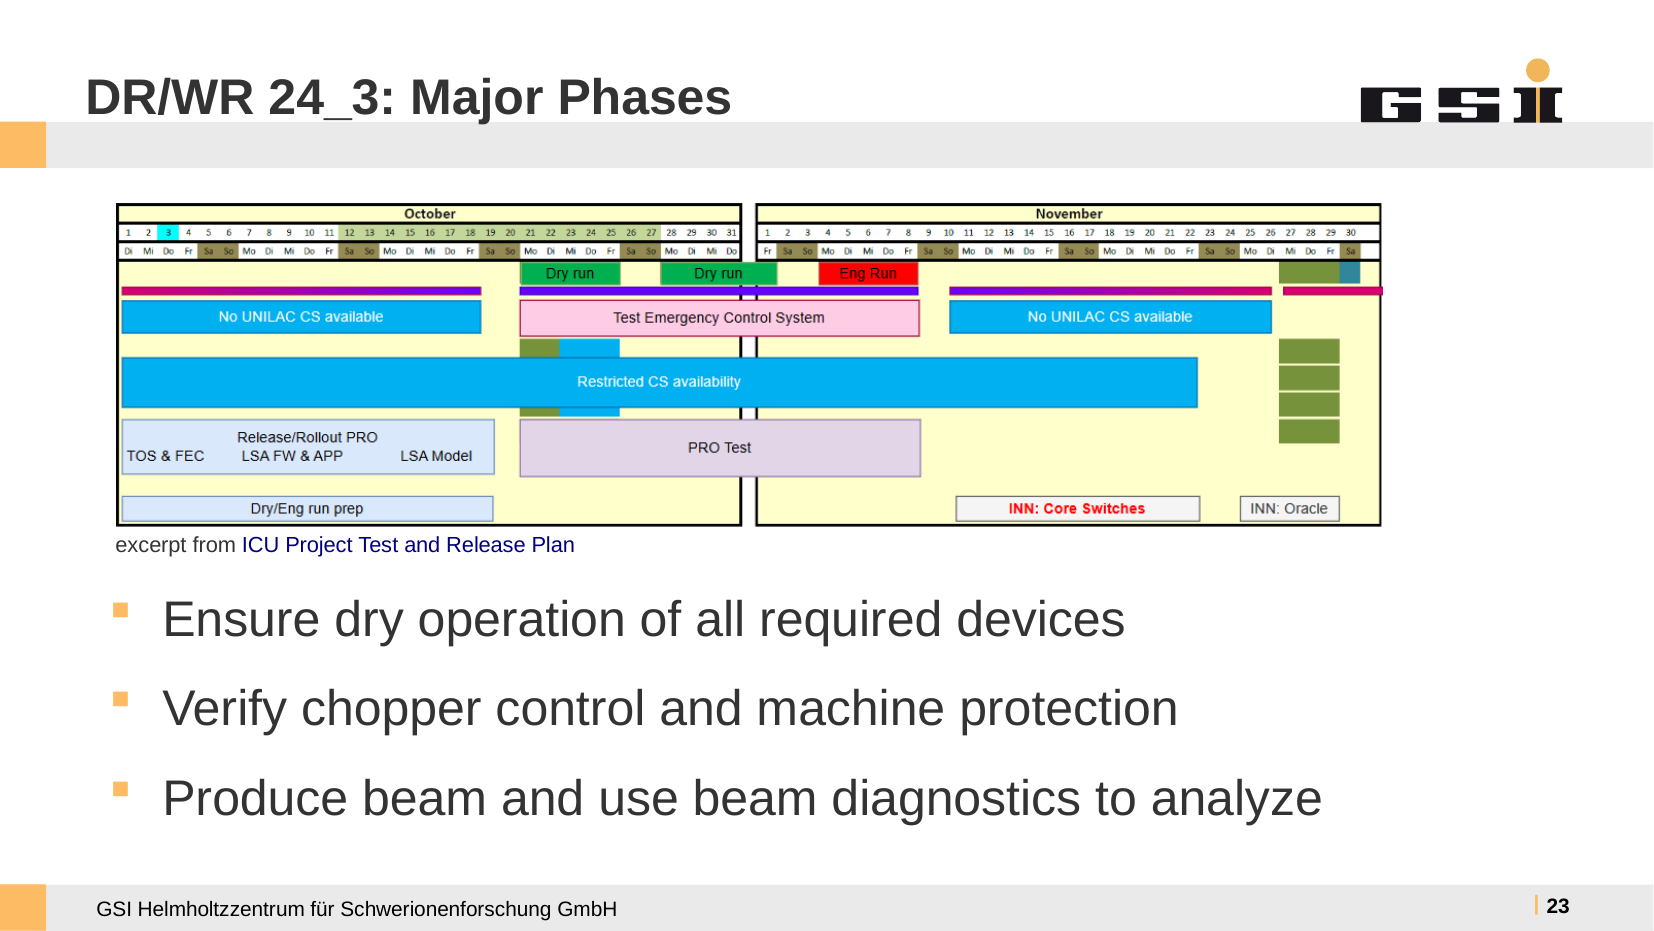

# DR/WR 24_3: Major Phases
 excerpt from ICU Project Test and Release Plan
Ensure dry operation of all required devices
Verify chopper control and machine protection
Produce beam and use beam diagnostics to analyze